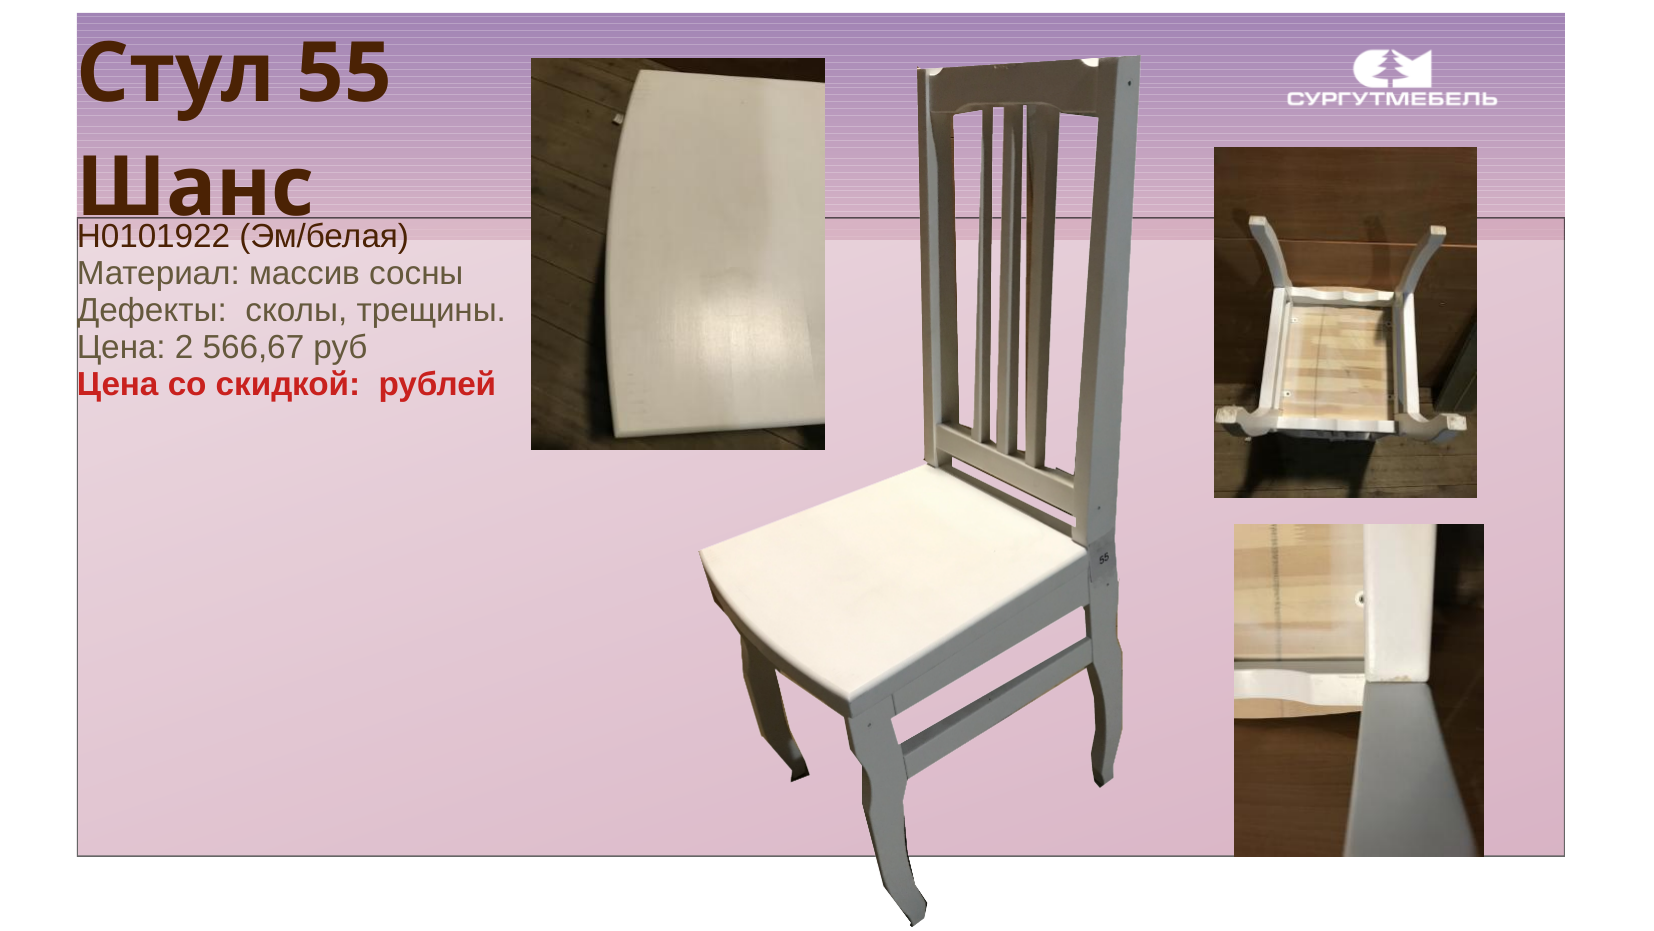

# Стул 55 Шанс
Н0101922 (Эм/белая)
Материал: массив сосны
Дефекты: сколы, трещины.
Цена: 2 566,67 руб
Цена со скидкой: рублей